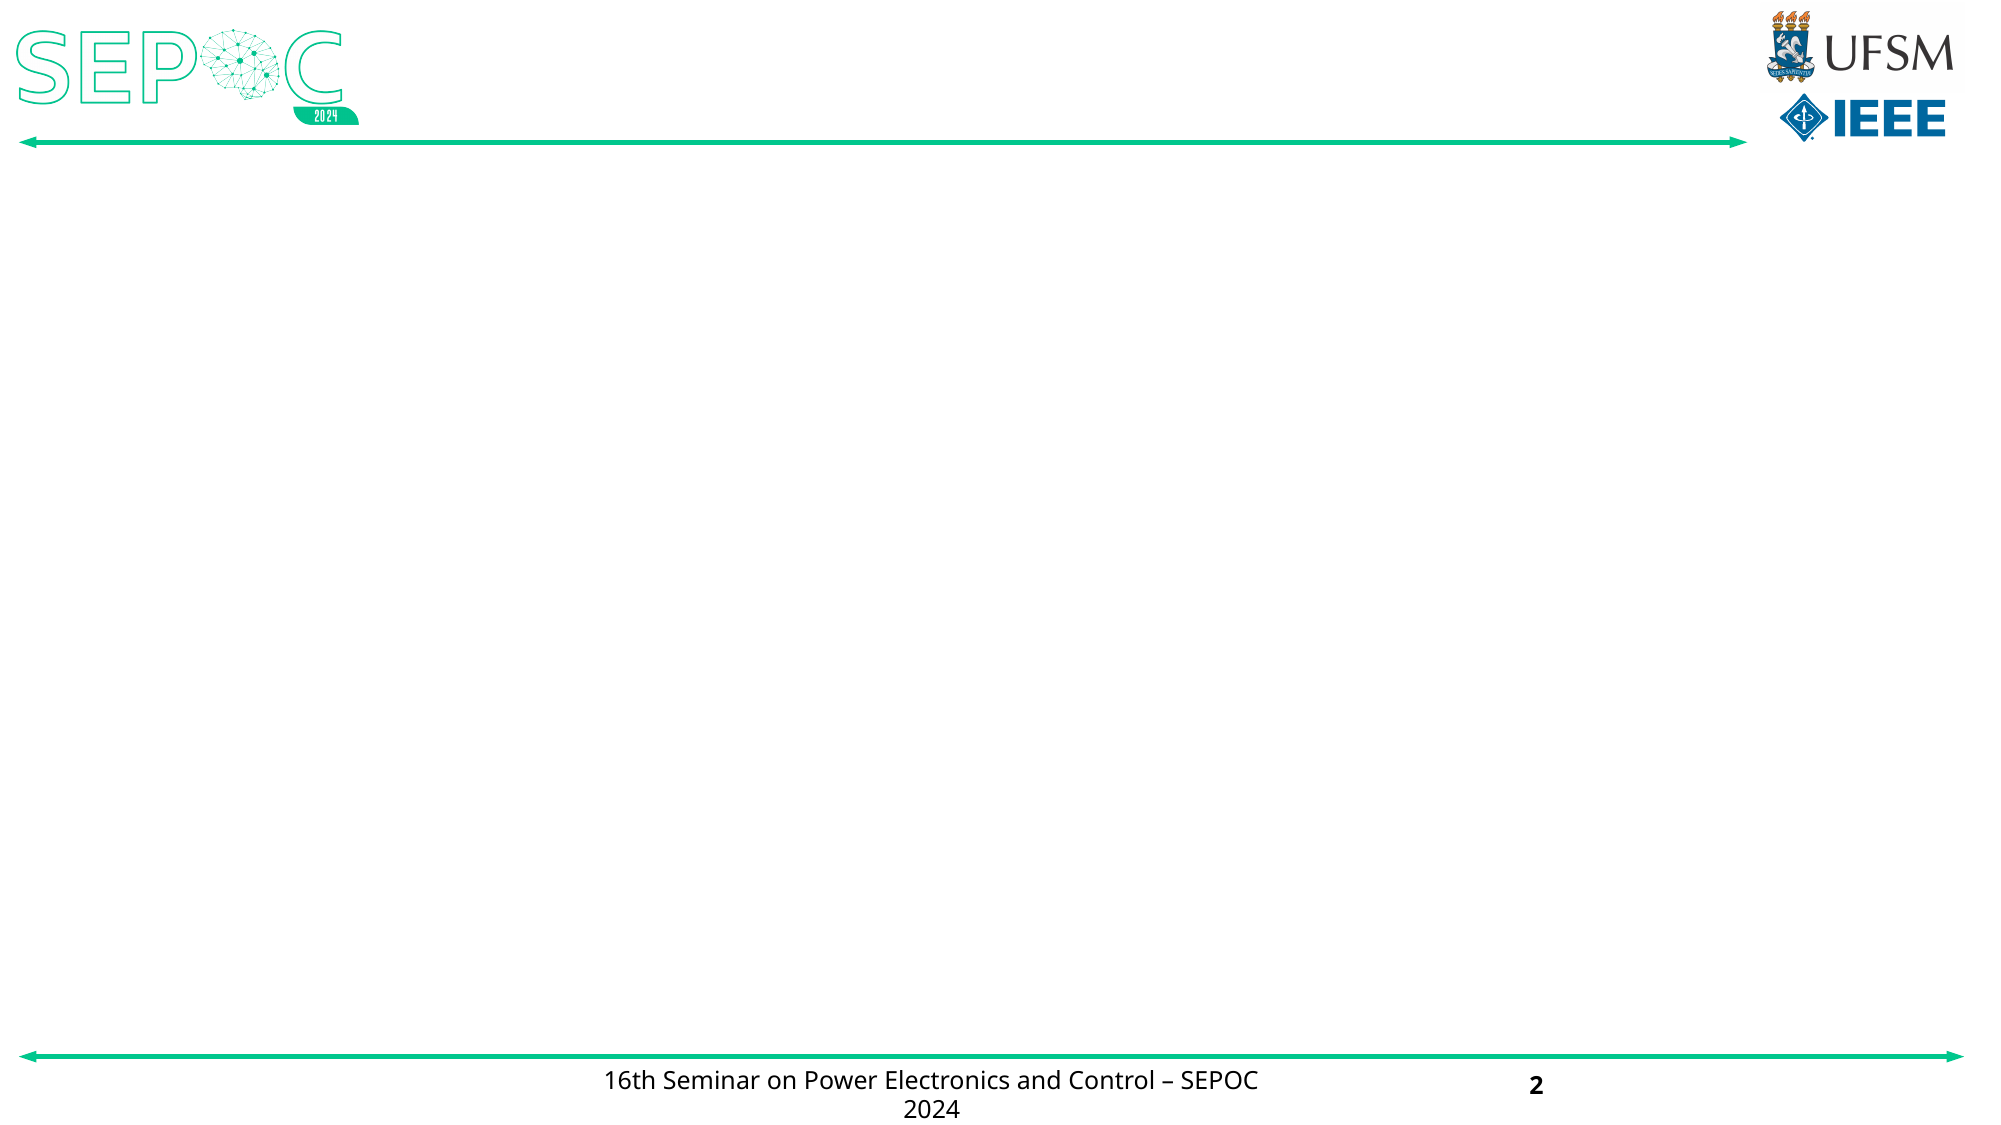

#
16th Seminar on Power Electronics and Control – SEPOC 2024